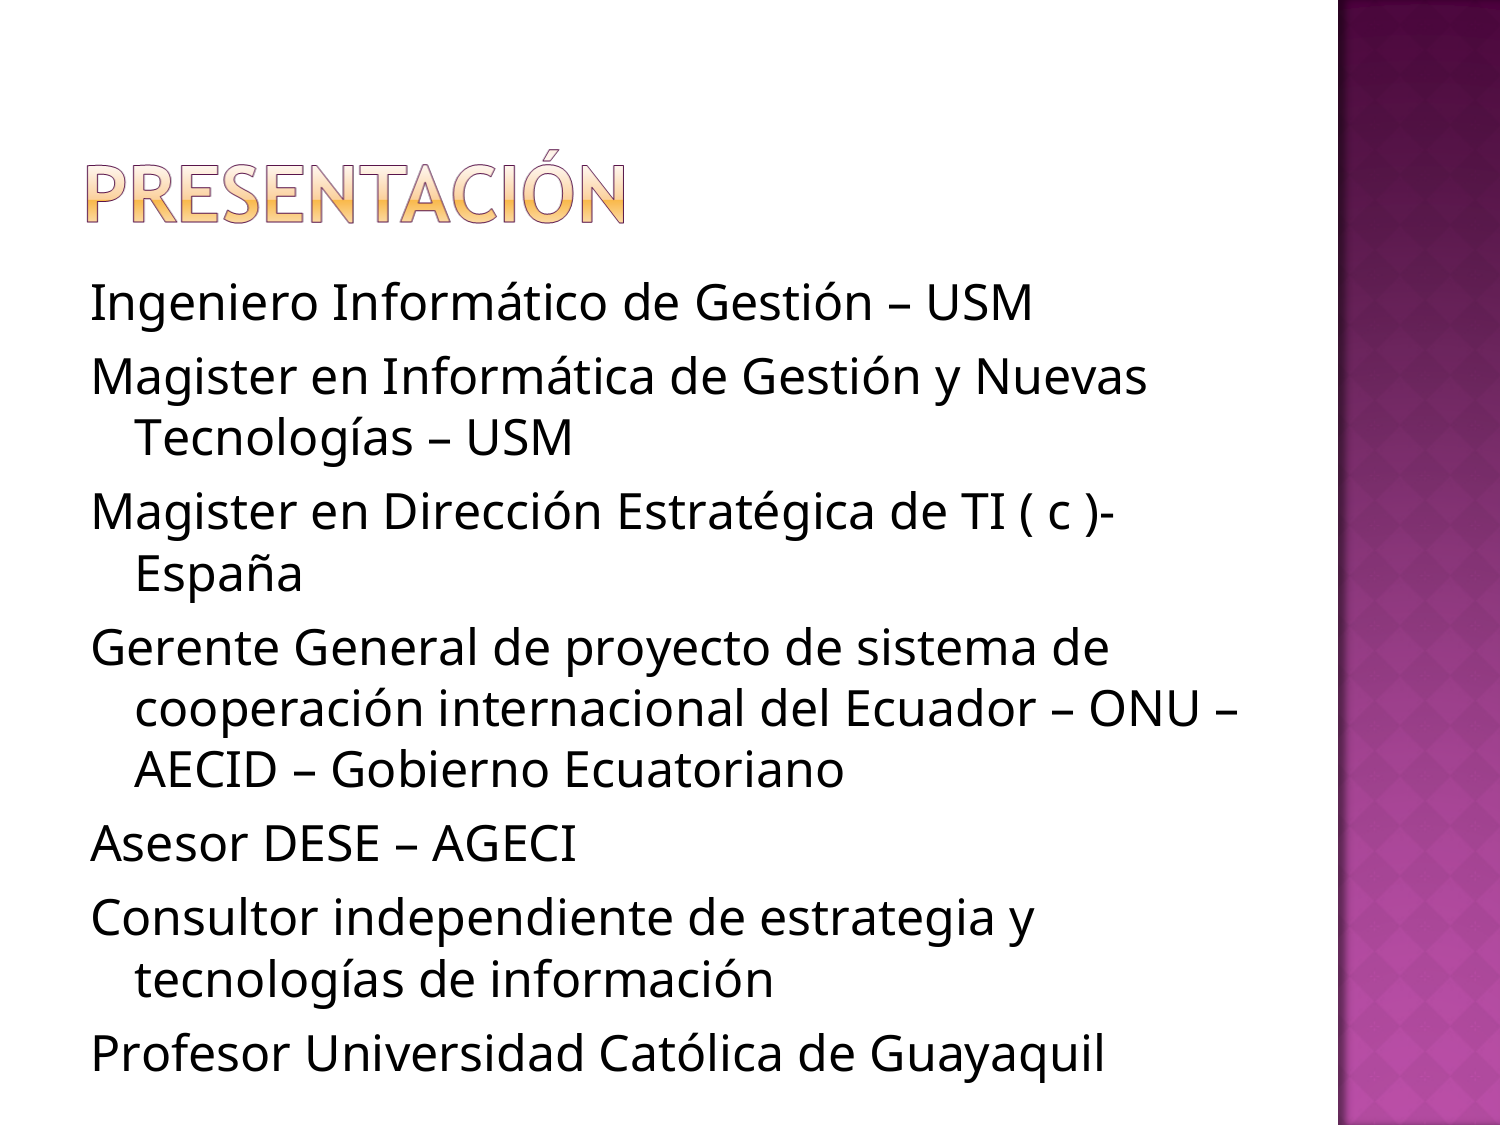

# Ingeniero Informático de Gestión – USM
Magister en Informática de Gestión y Nuevas Tecnologías – USM
Magister en Dirección Estratégica de TI ( c )- España
Gerente General de proyecto de sistema de cooperación internacional del Ecuador – ONU – AECID – Gobierno Ecuatoriano
Asesor DESE – AGECI
Consultor independiente de estrategia y tecnologías de información
Profesor Universidad Católica de Guayaquil